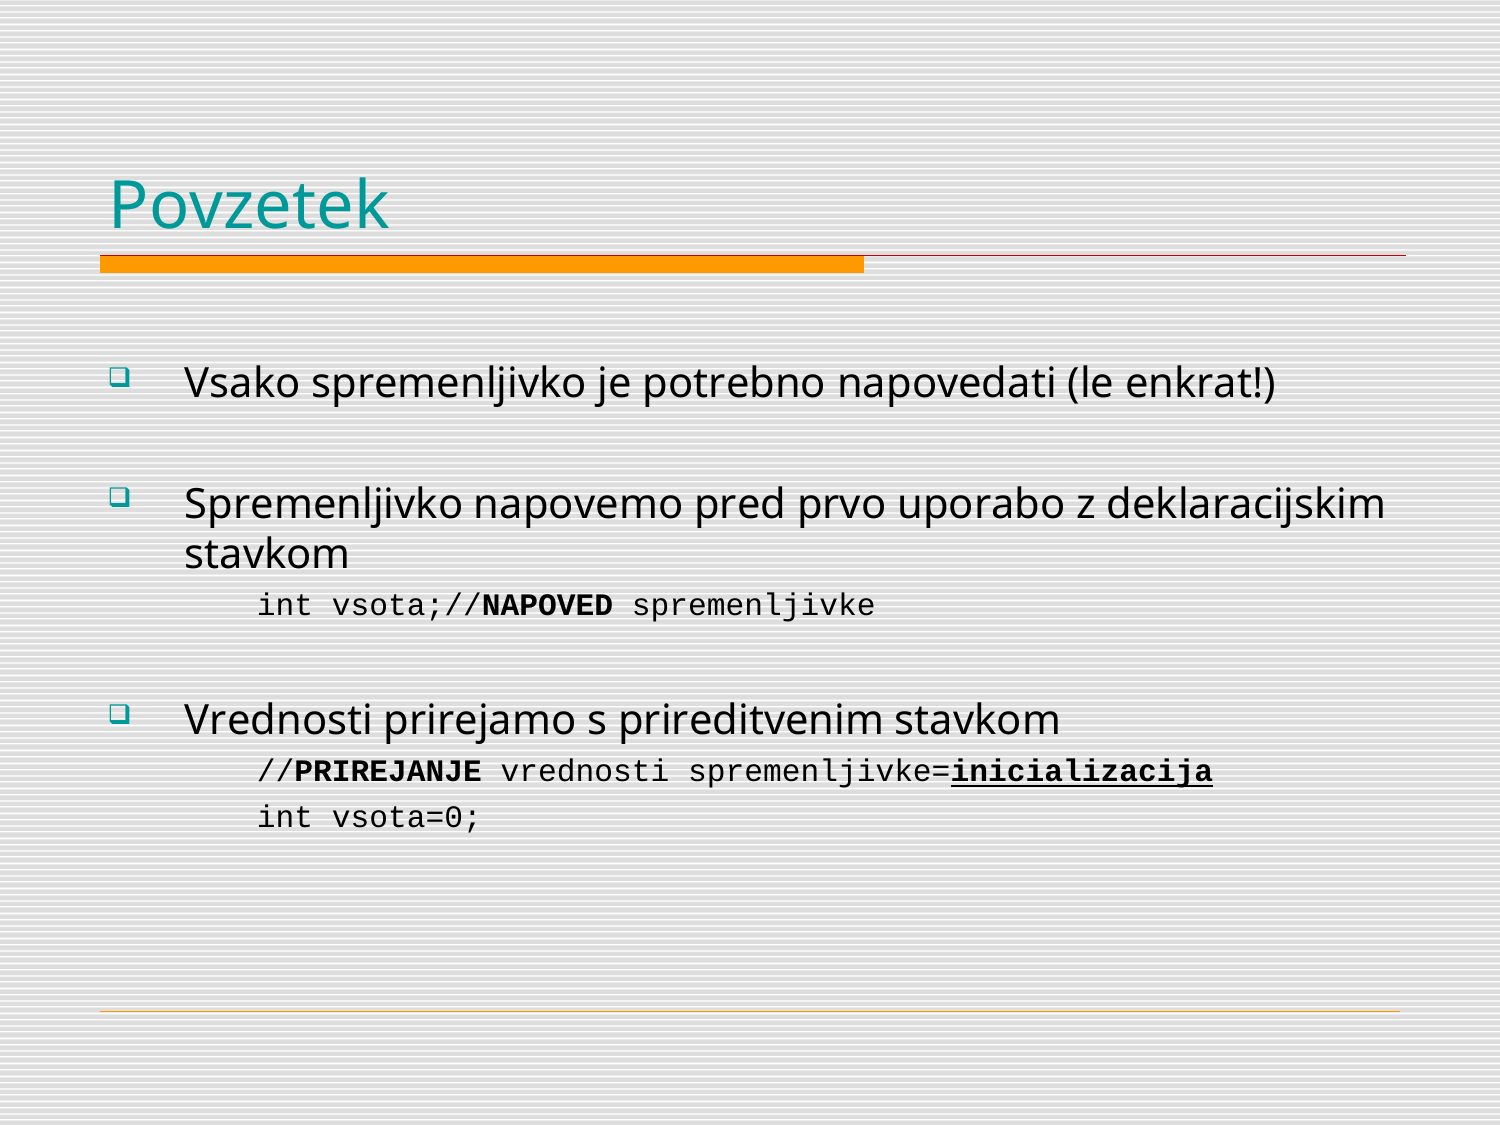

# Povzetek
Vsako spremenljivko je potrebno napovedati (le enkrat!)
Spremenljivko napovemo pred prvo uporabo z deklaracijskim stavkom
int vsota;//NAPOVED spremenljivke
Vrednosti prirejamo s prireditvenim stavkom
//PRIREJANJE vrednosti spremenljivke=inicializacija
int vsota=0;